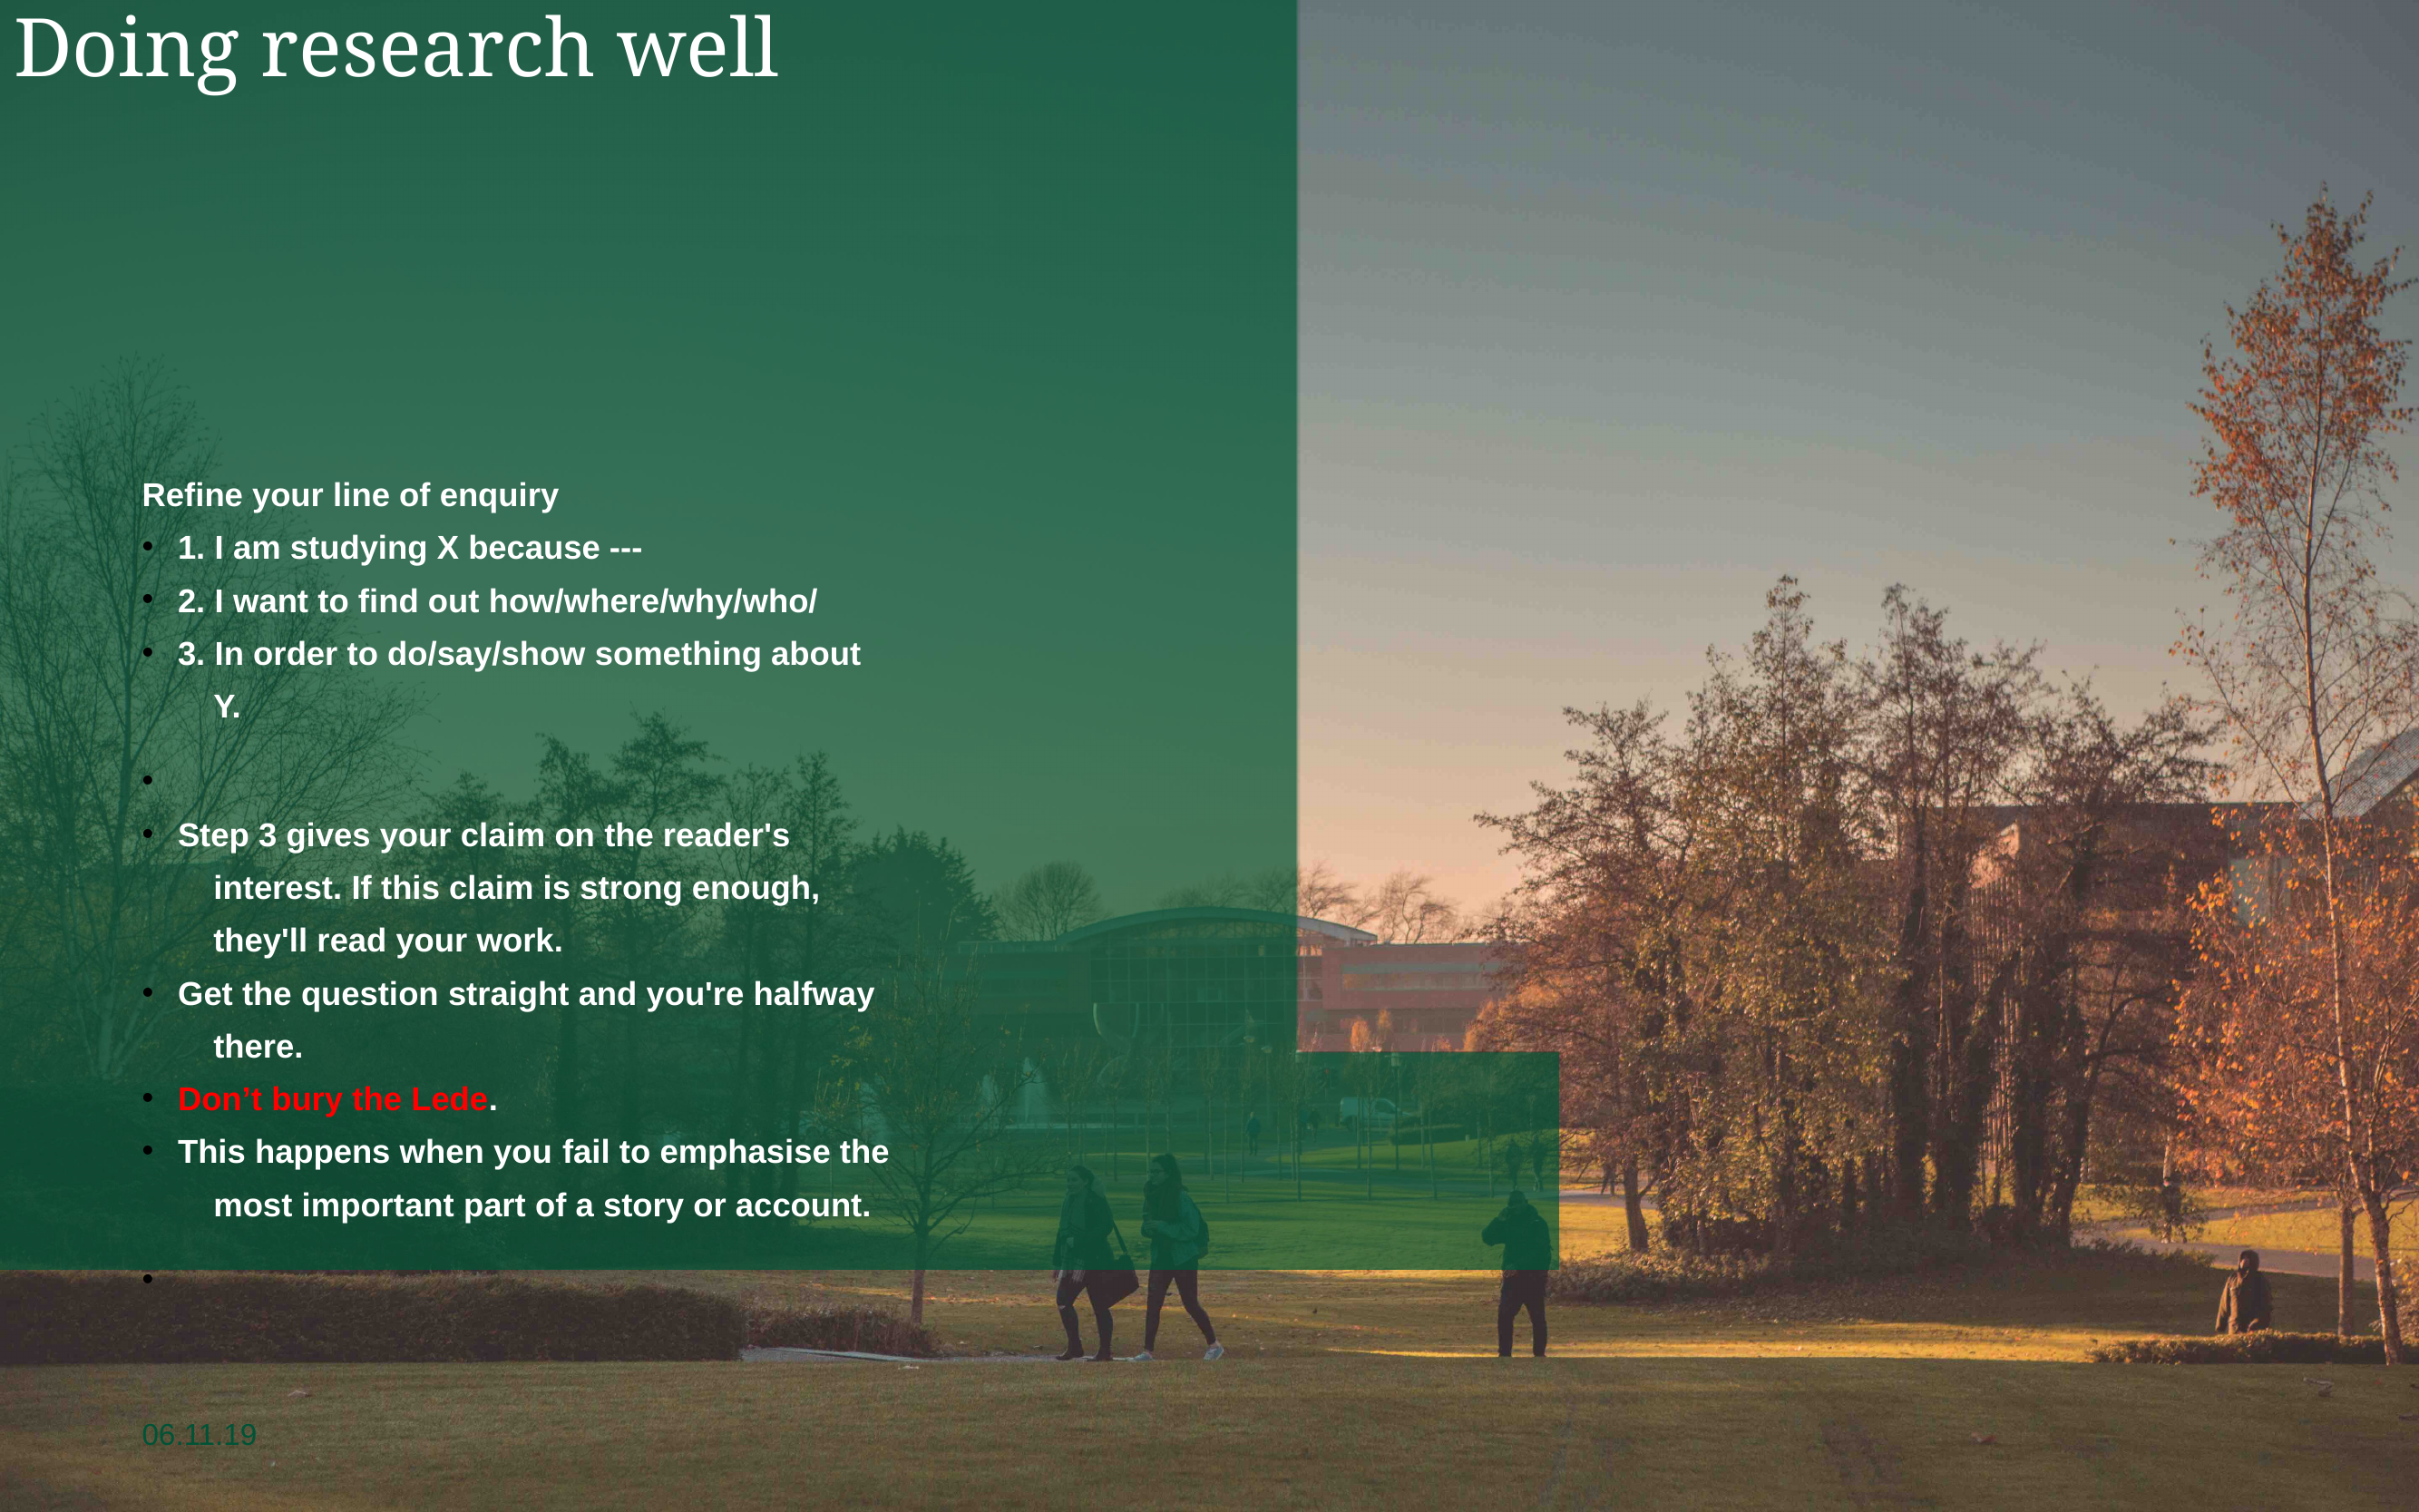

# Doing research well
Refine your line of enquiry
1. I am studying X because ---
2. I want to find out how/where/why/who/
3. In order to do/say/show something about Y.
Step 3 gives your claim on the reader's interest. If this claim is strong enough, they'll read your work.
Get the question straight and you're halfway there.
Don’t bury the Lede.
This happens when you fail to emphasise the most important part of a story or account.
06.11.19